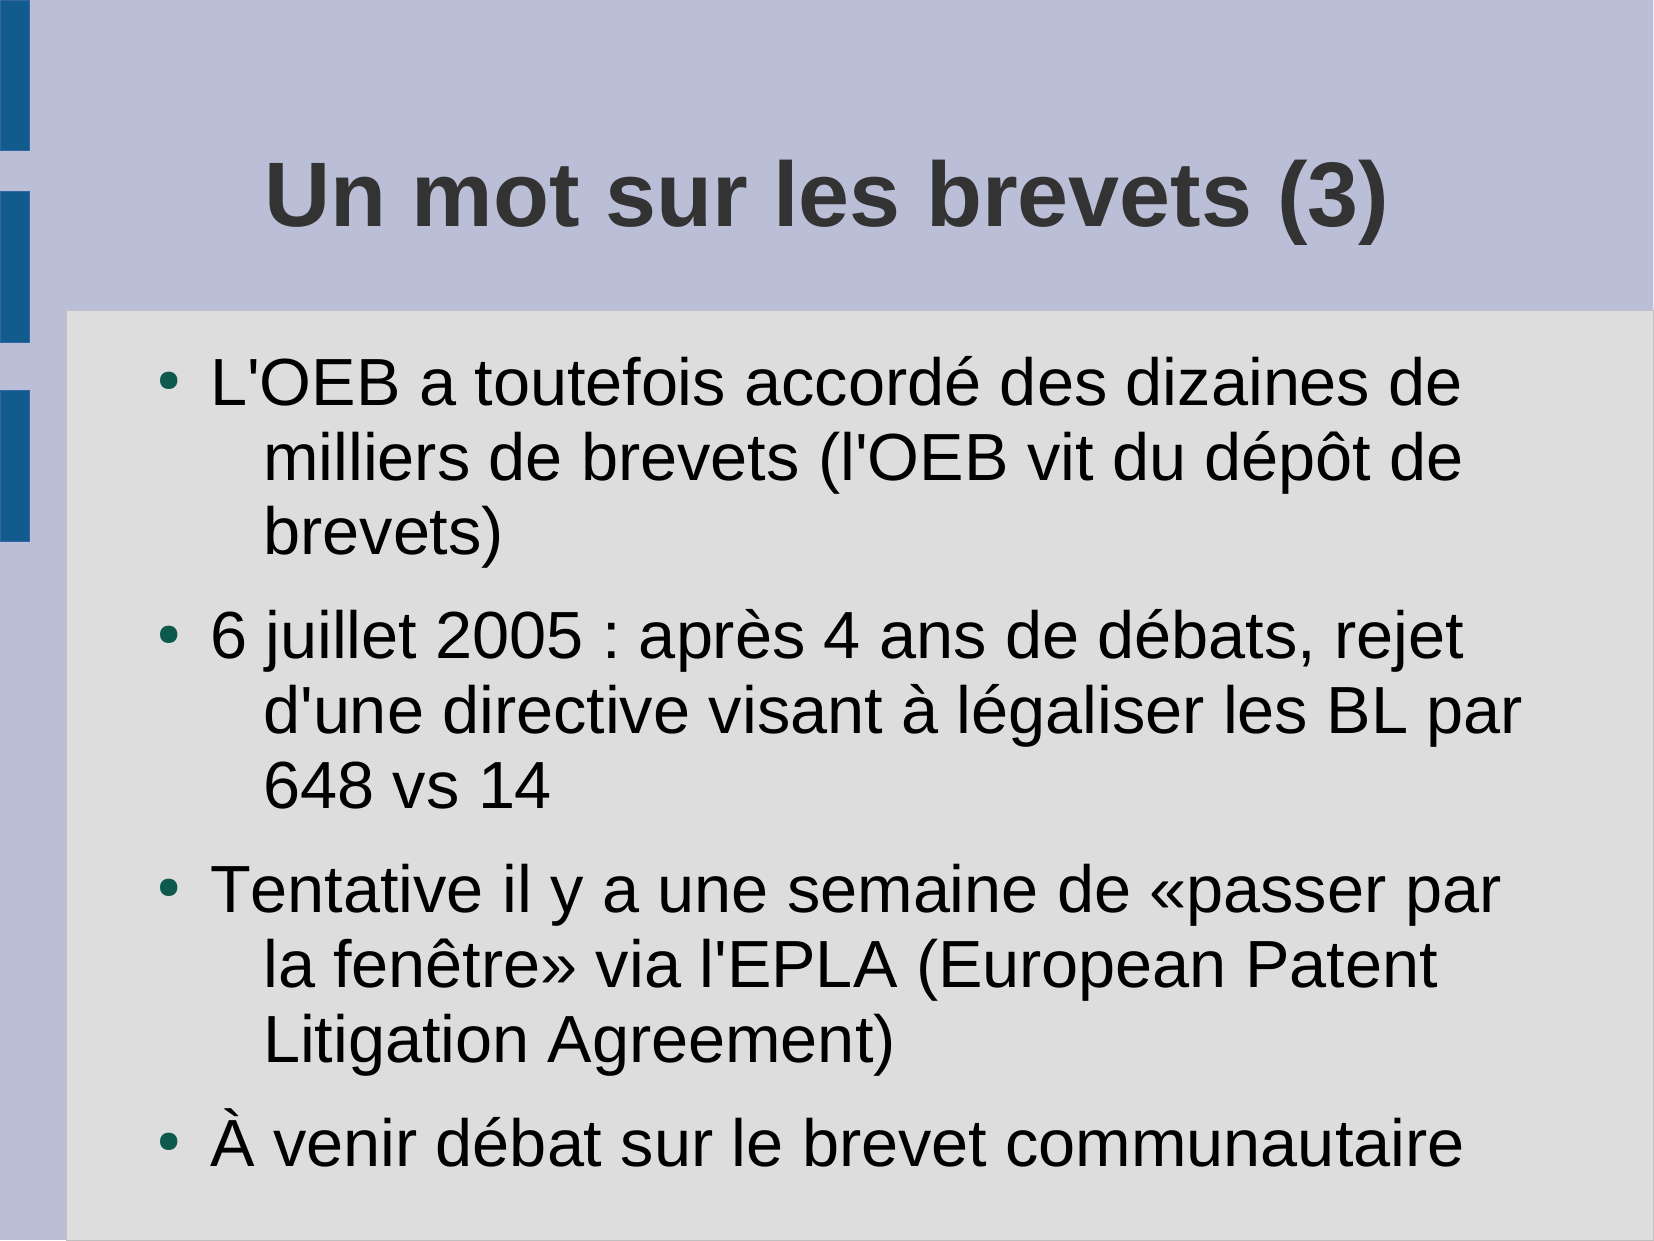

# Un mot sur les brevets (3)
L'OEB a toutefois accordé des dizaines de milliers de brevets (l'OEB vit du dépôt de brevets)
6 juillet 2005 : après 4 ans de débats, rejet d'une directive visant à légaliser les BL par 648 vs 14
Tentative il y a une semaine de «passer par la fenêtre» via l'EPLA (European Patent Litigation Agreement)
À venir débat sur le brevet communautaire